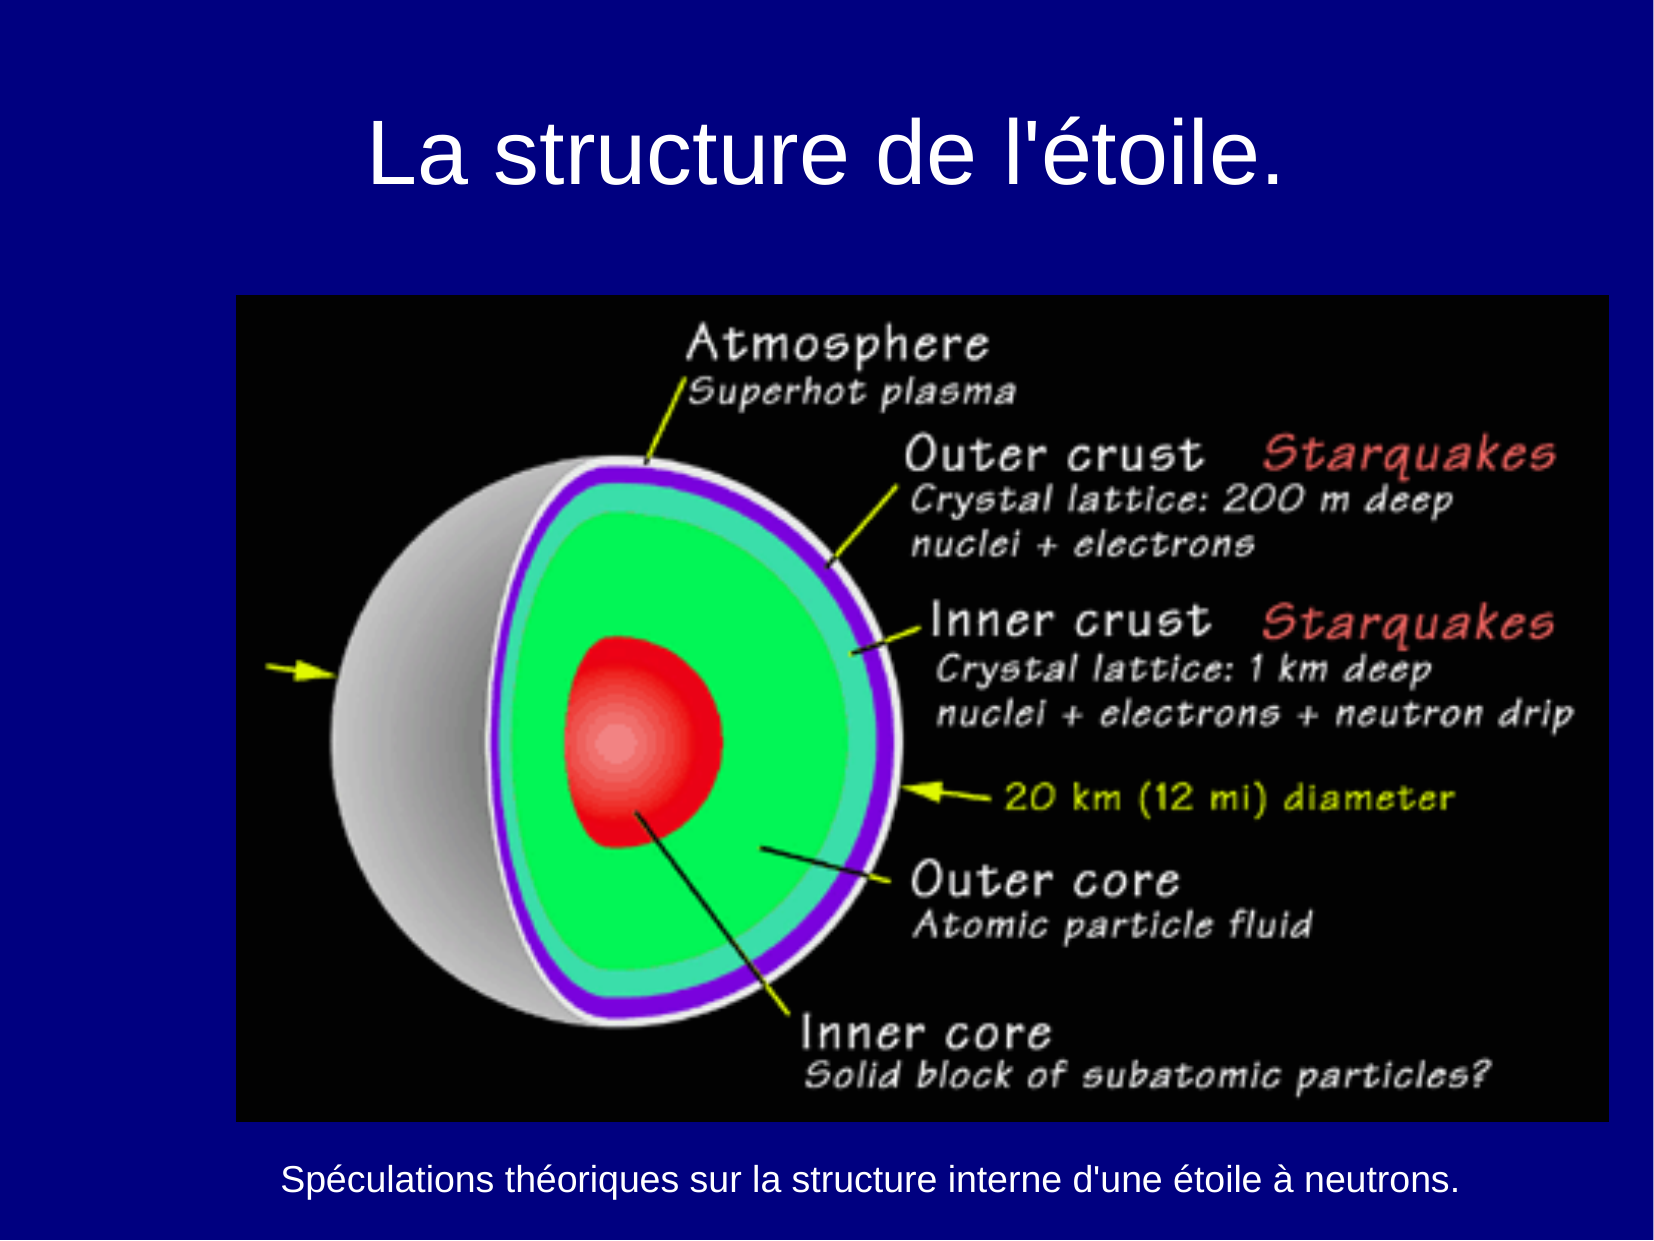

# La structure de l'étoile.
Spéculations théoriques sur la structure interne d'une étoile à neutrons.